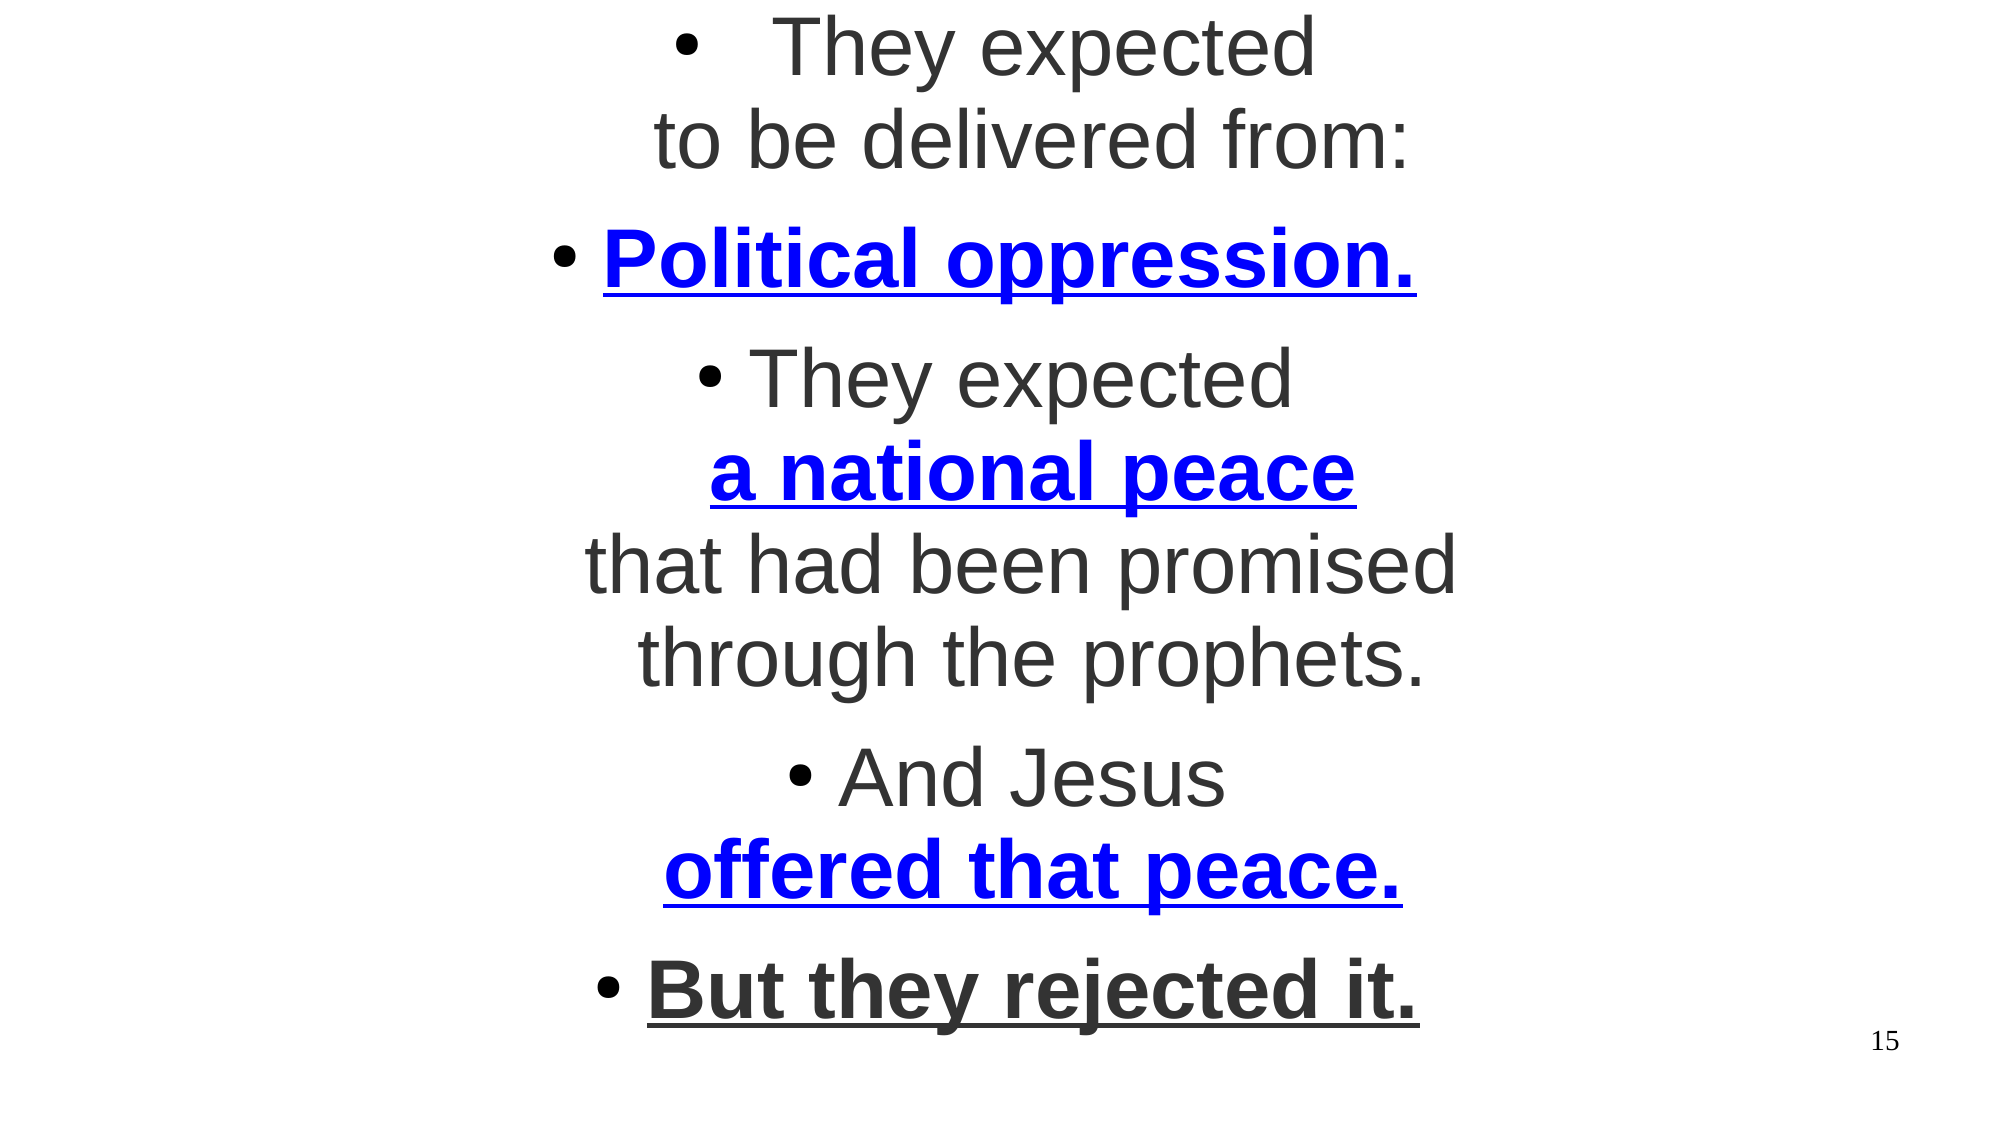

# They expected to be delivered from:
Political oppression.
They expected
a national peace
that had been promised
through the prophets.
And Jesus
offered that peace.
But they rejected it.
15